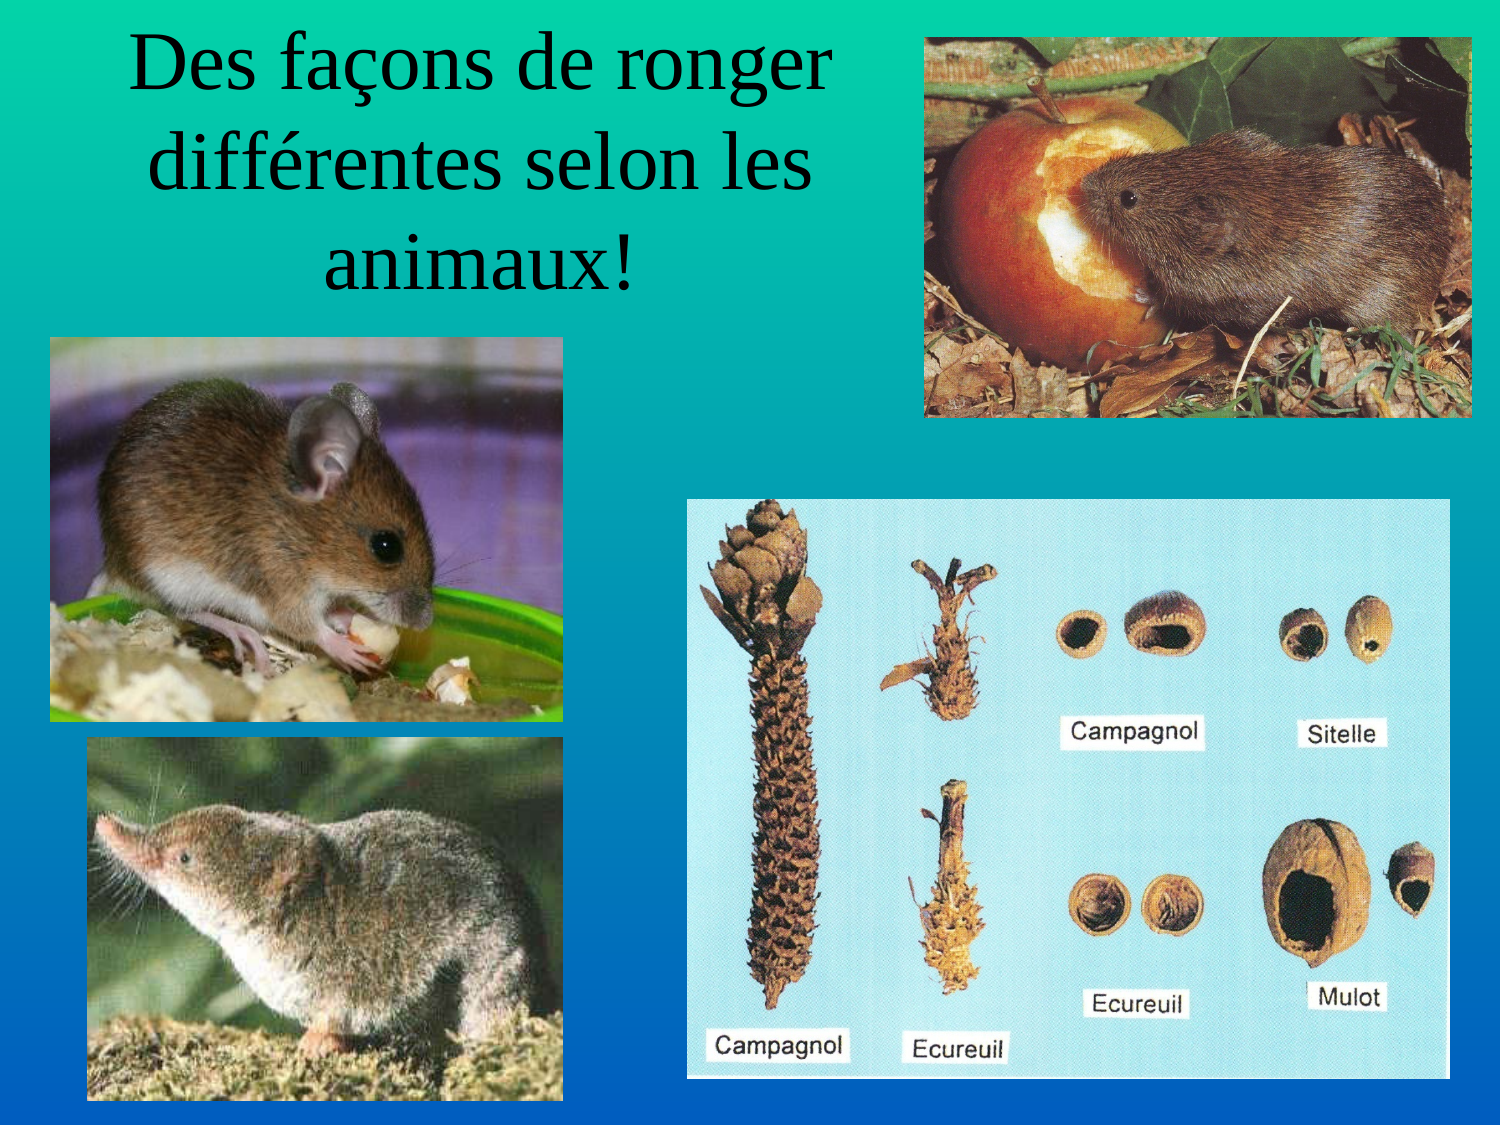

Des façons de ronger différentes selon les animaux!